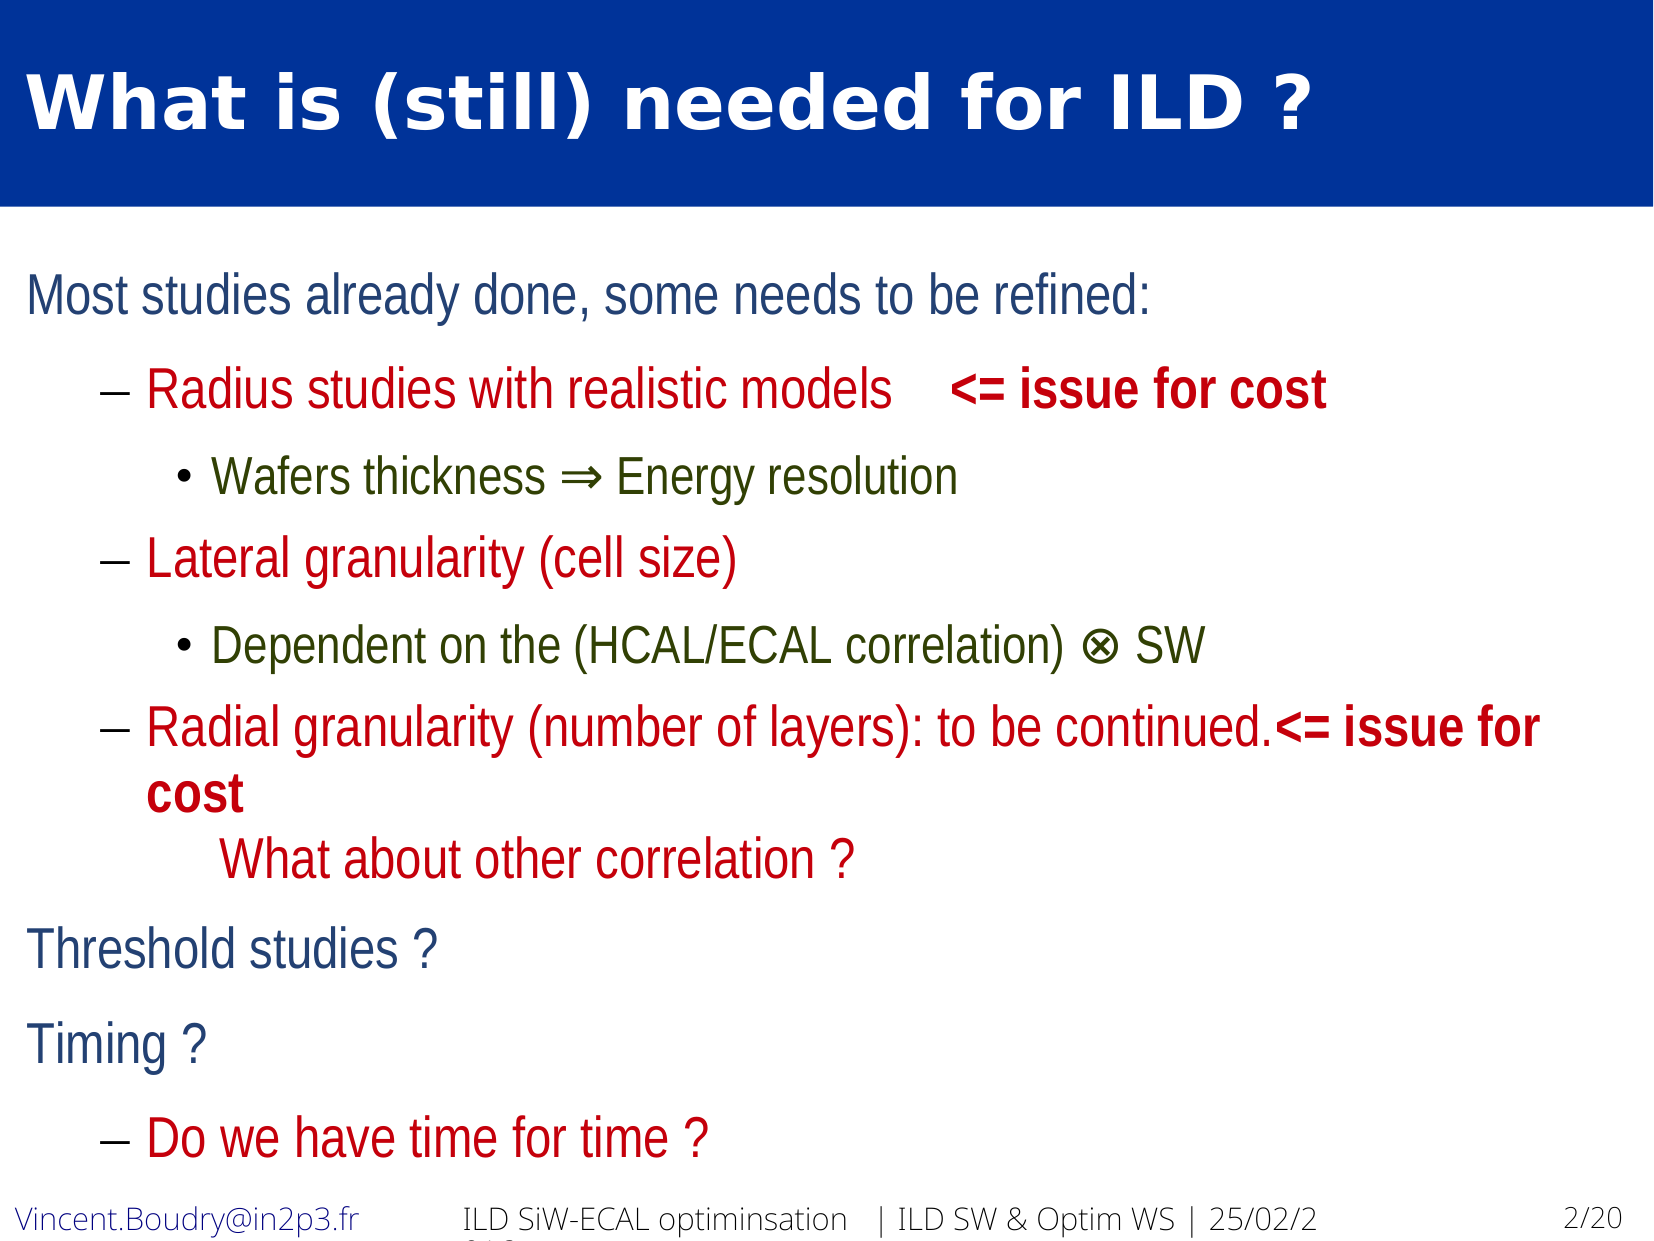

# What is (still) needed for ILD ?
Most studies already done, some needs to be refined:
Radius studies with realistic models 		<= issue for cost
Wafers thickness ⇒ Energy resolution
Lateral granularity (cell size)
Dependent on the (HCAL/ECAL correlation) ⊗ SW
Radial granularity (number of layers): to be continued.<= issue for 																		cost
							What about other correlation ?
Threshold studies ?
Timing ?
Do we have time for time ?
ILD SiW-ECAL optiminsation | ILD SW & Optim WS | 25/02/2016
2